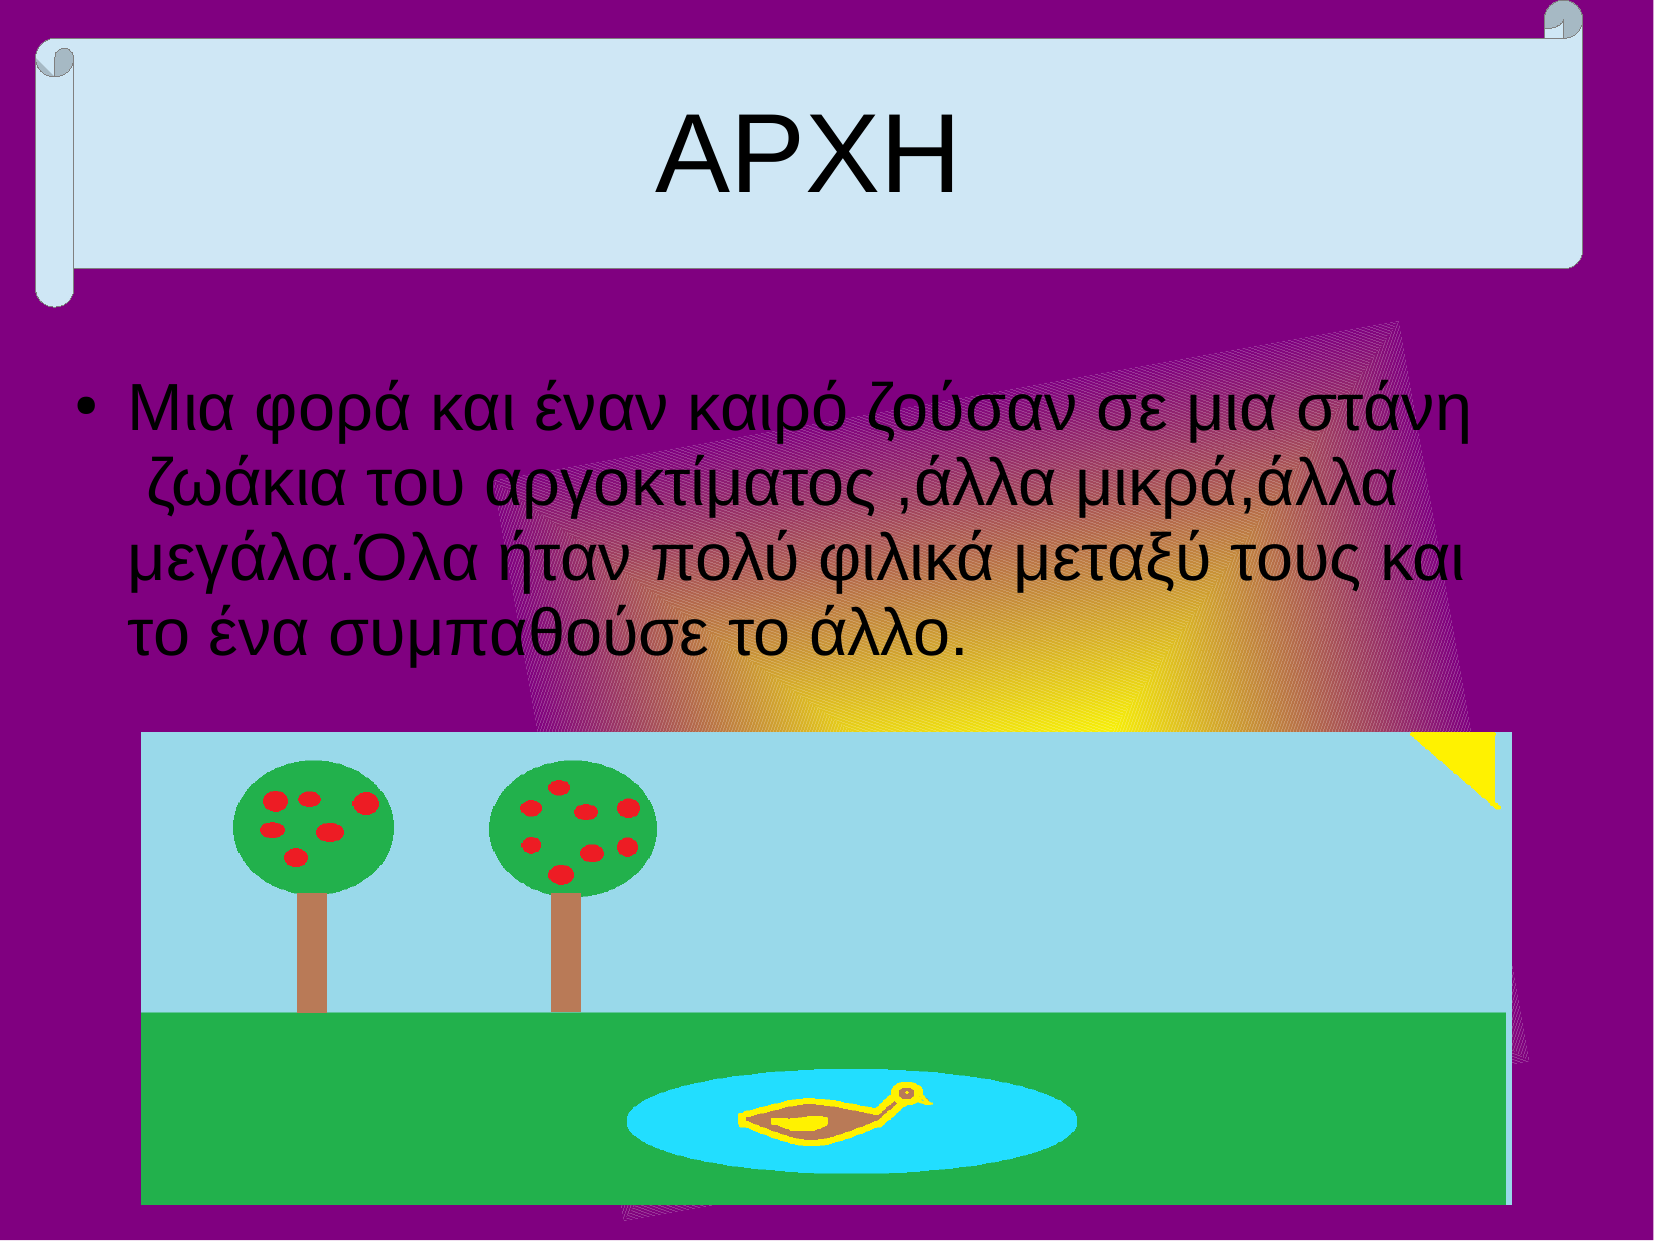

AΡΧΗ
#
Μια φορά και έναν καιρό ζούσαν σε μια στάνη ζωάκια του αργοκτίματος ,άλλα μικρά,άλλα μεγάλα.Όλα ήταν πολύ φιλικά μεταξύ τους και το ένα συμπαθούσε το άλλο.